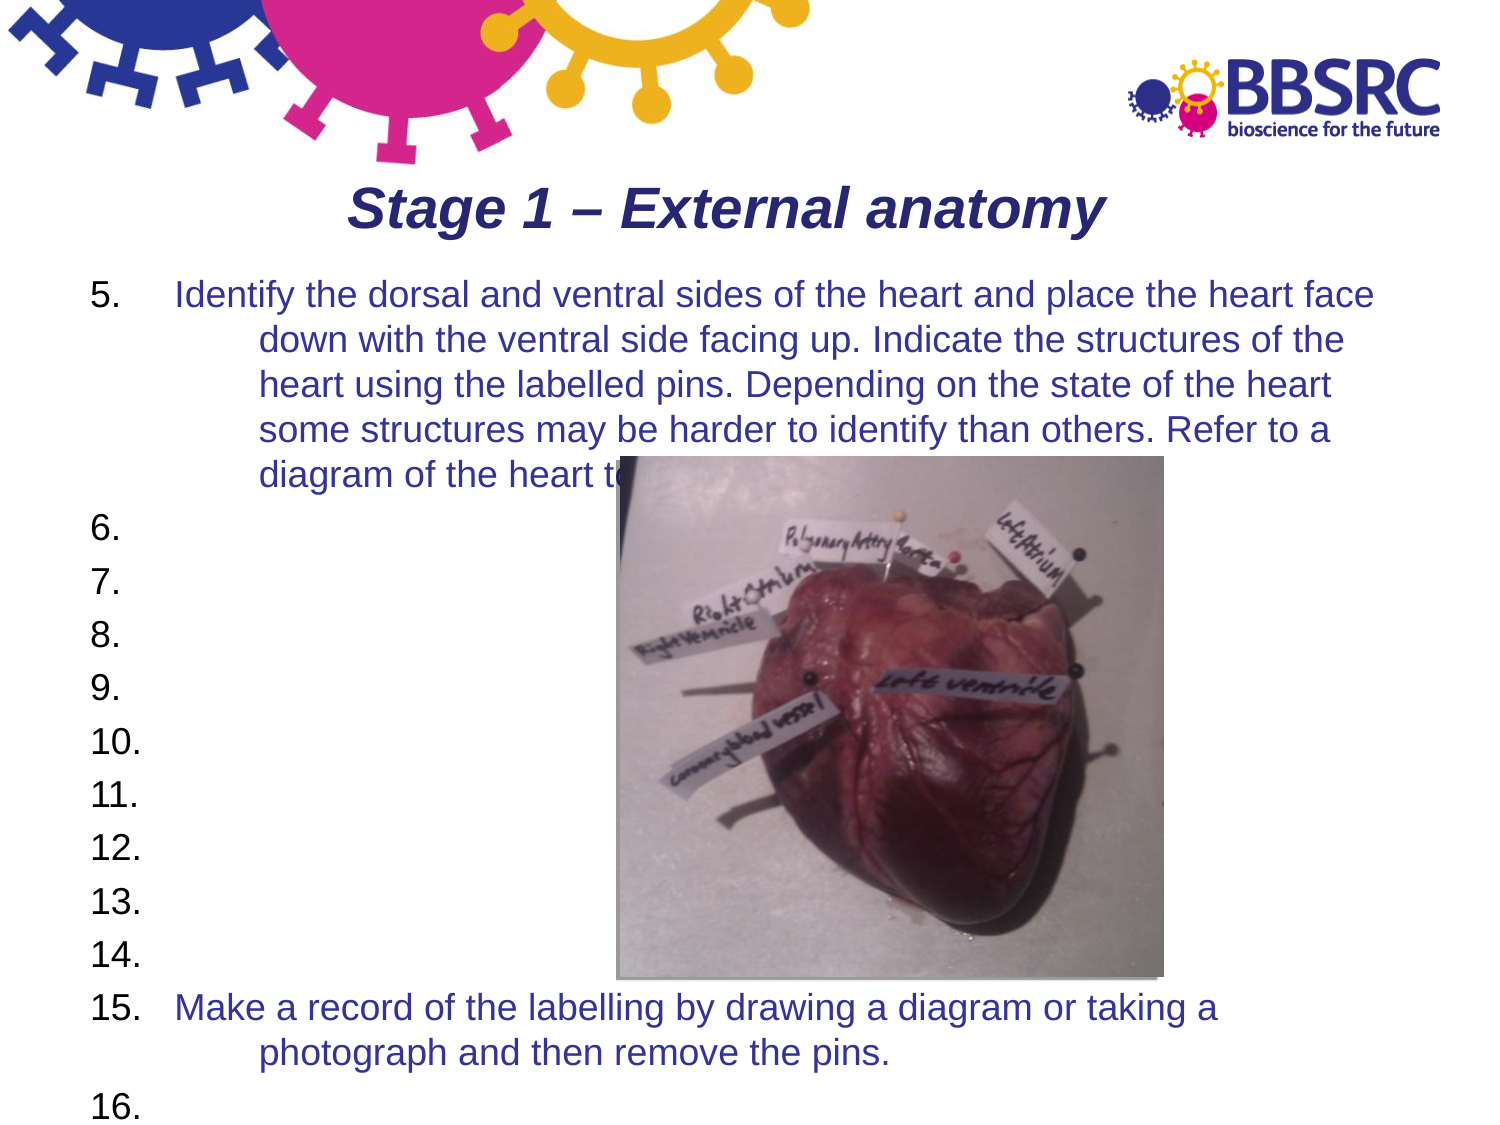

# Stage 1 – External anatomy
Identify the dorsal and ventral sides of the heart and place the heart face down with the ventral side facing up. Indicate the structures of the heart using the labelled pins. Depending on the state of the heart some structures may be harder to identify than others. Refer to a diagram of the heart to help you.
Make a record of the labelling by drawing a diagram or taking a photograph and then remove the pins.